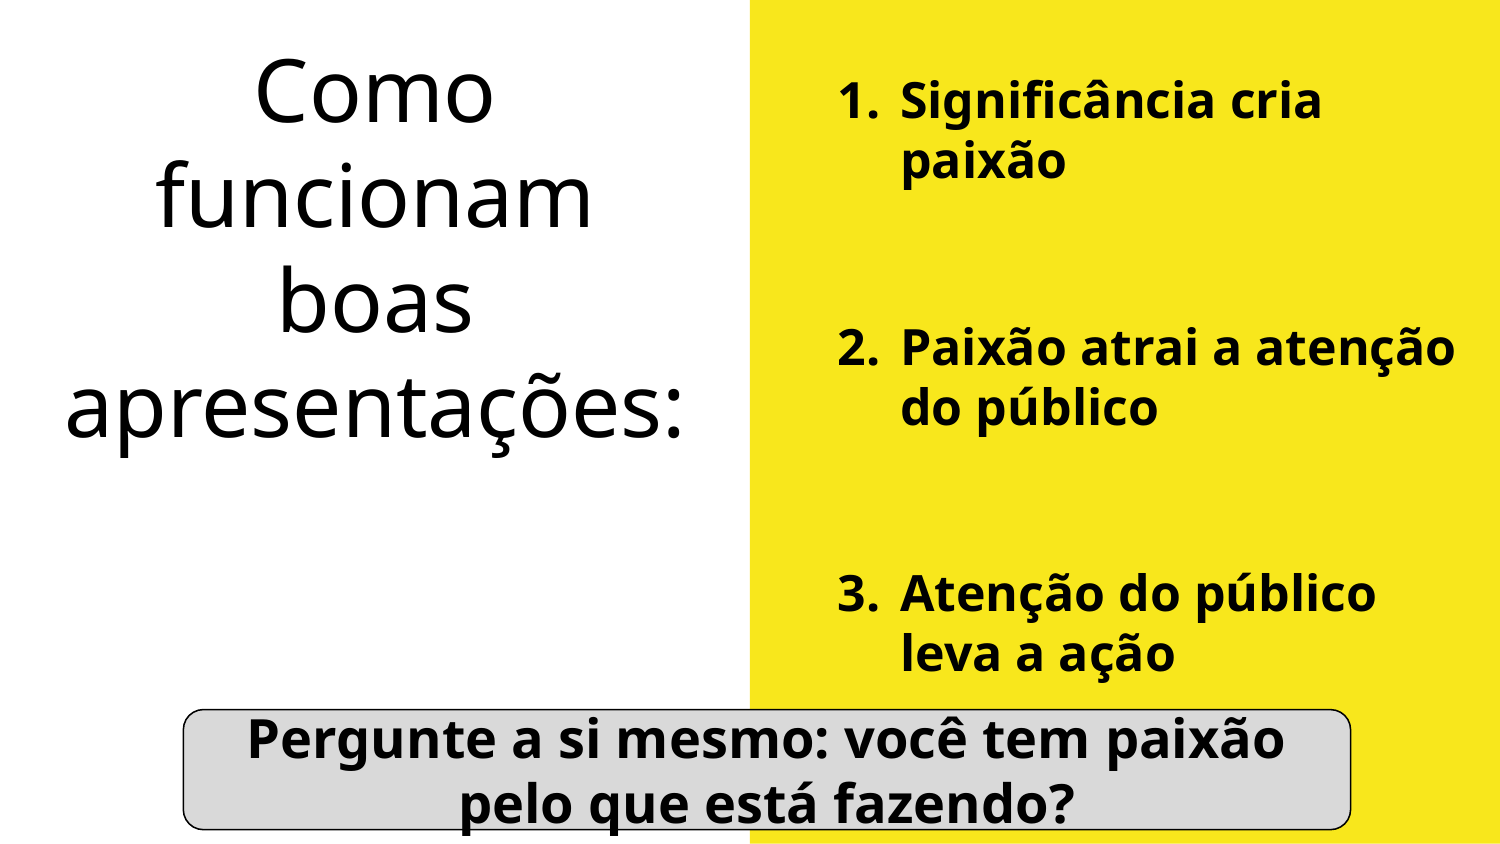

# Significância cria paixão
Paixão atrai a atenção do público
Atenção do público leva a ação
Como funcionam boas apresentações:
Pergunte a si mesmo: você tem paixão pelo que está fazendo?